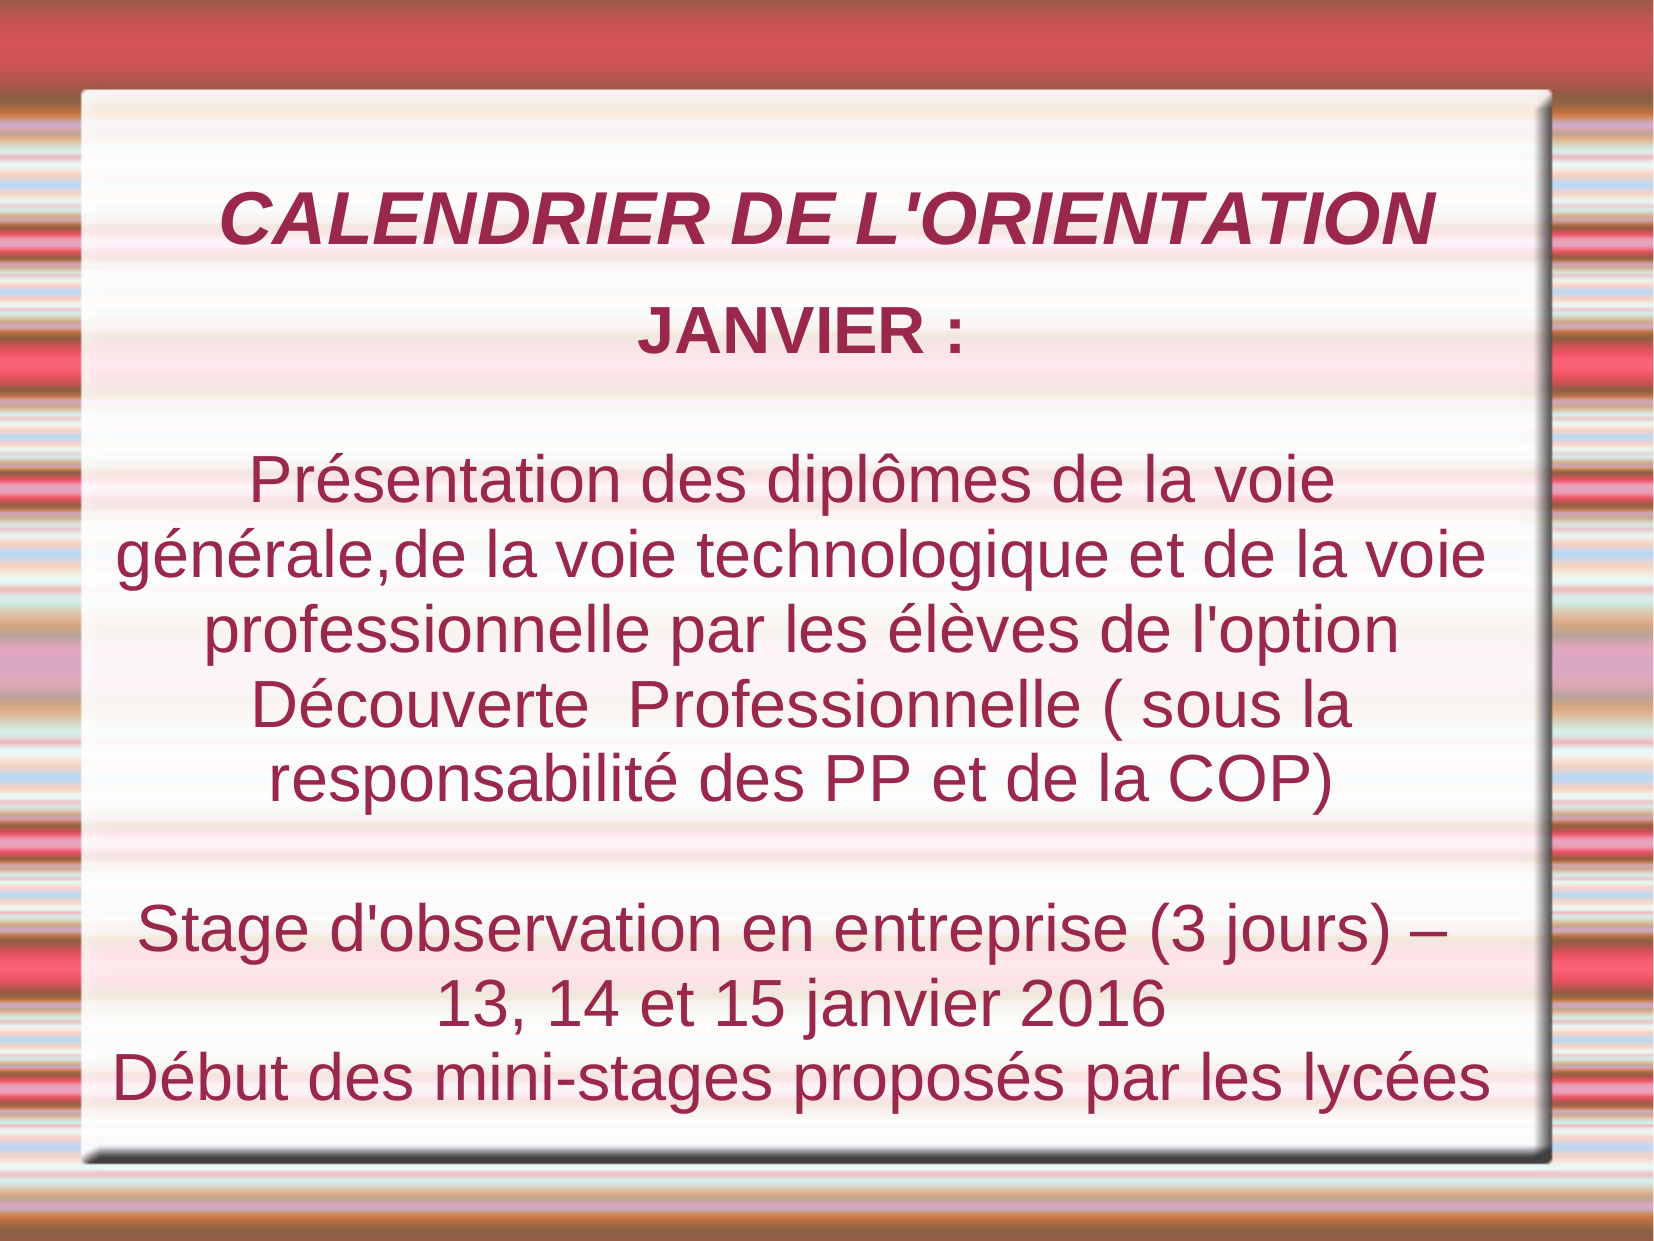

# CALENDRIER DE L'ORIENTATION
JANVIER :
Présentation des diplômes de la voie générale,de la voie technologique et de la voie professionnelle par les élèves de l'option Découverte Professionnelle ( sous la responsabilité des PP et de la COP)
Stage d'observation en entreprise (3 jours) –
13, 14 et 15 janvier 2016
Début des mini-stages proposés par les lycées